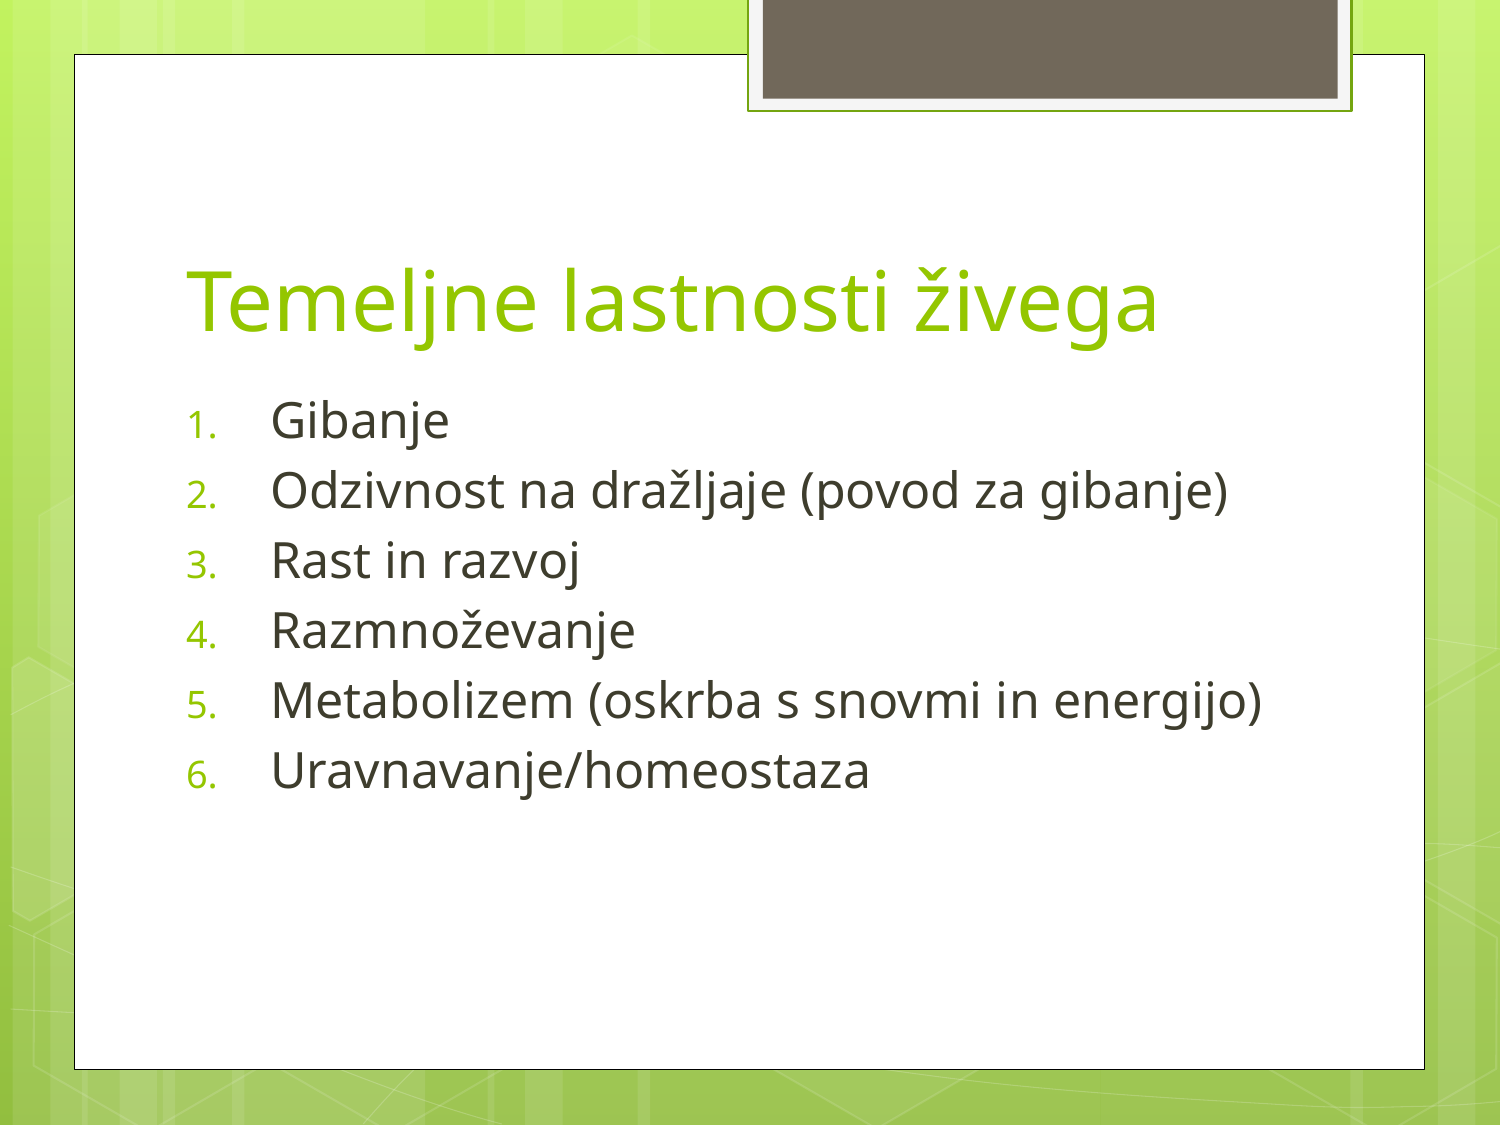

# Temeljne lastnosti živega
Gibanje
Odzivnost na dražljaje (povod za gibanje)
Rast in razvoj
Razmnoževanje
Metabolizem (oskrba s snovmi in energijo)
Uravnavanje/homeostaza